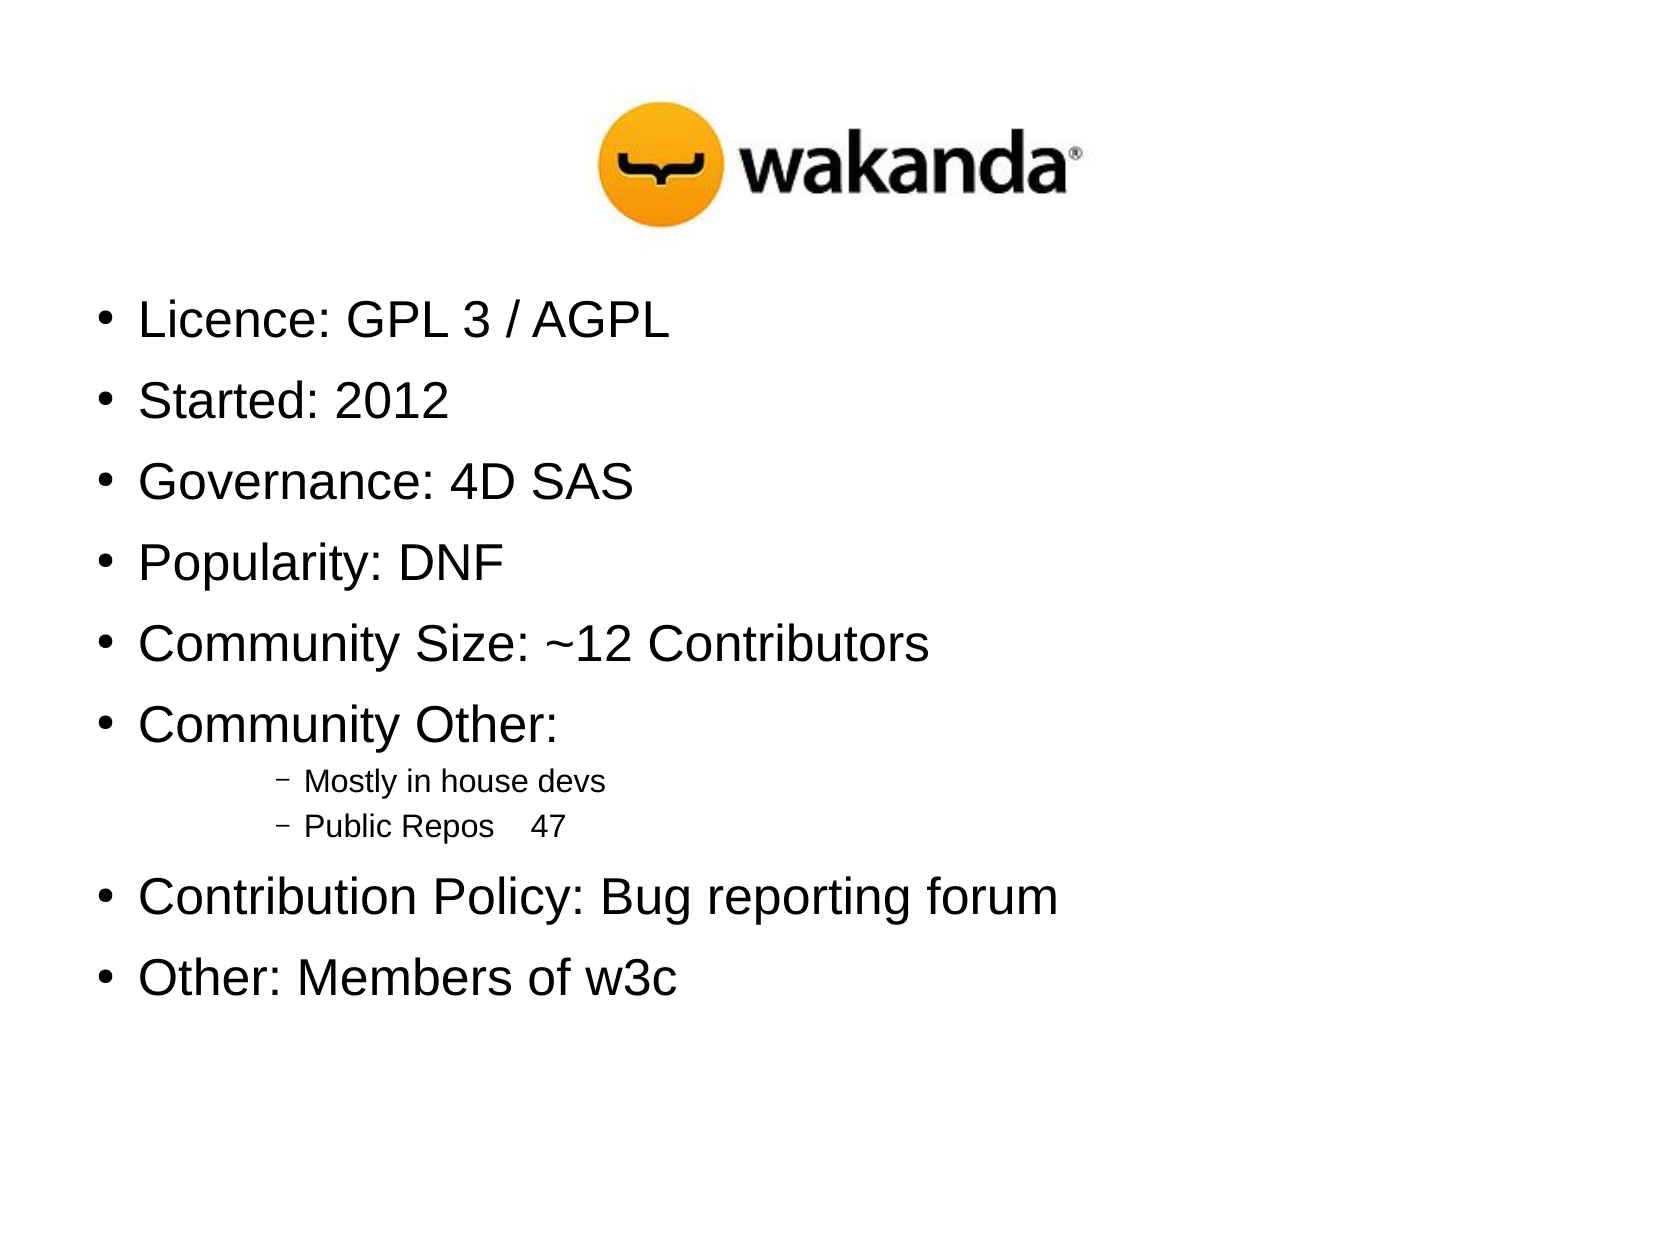

# Licence: GPL 3 / AGPL
Started: 2012
Governance: 4D SAS
Popularity: DNF
Community Size: ~12 Contributors
Community Other:
Mostly in house devs
Public Repos 47
Contribution Policy: Bug reporting forum
Other: Members of w3c